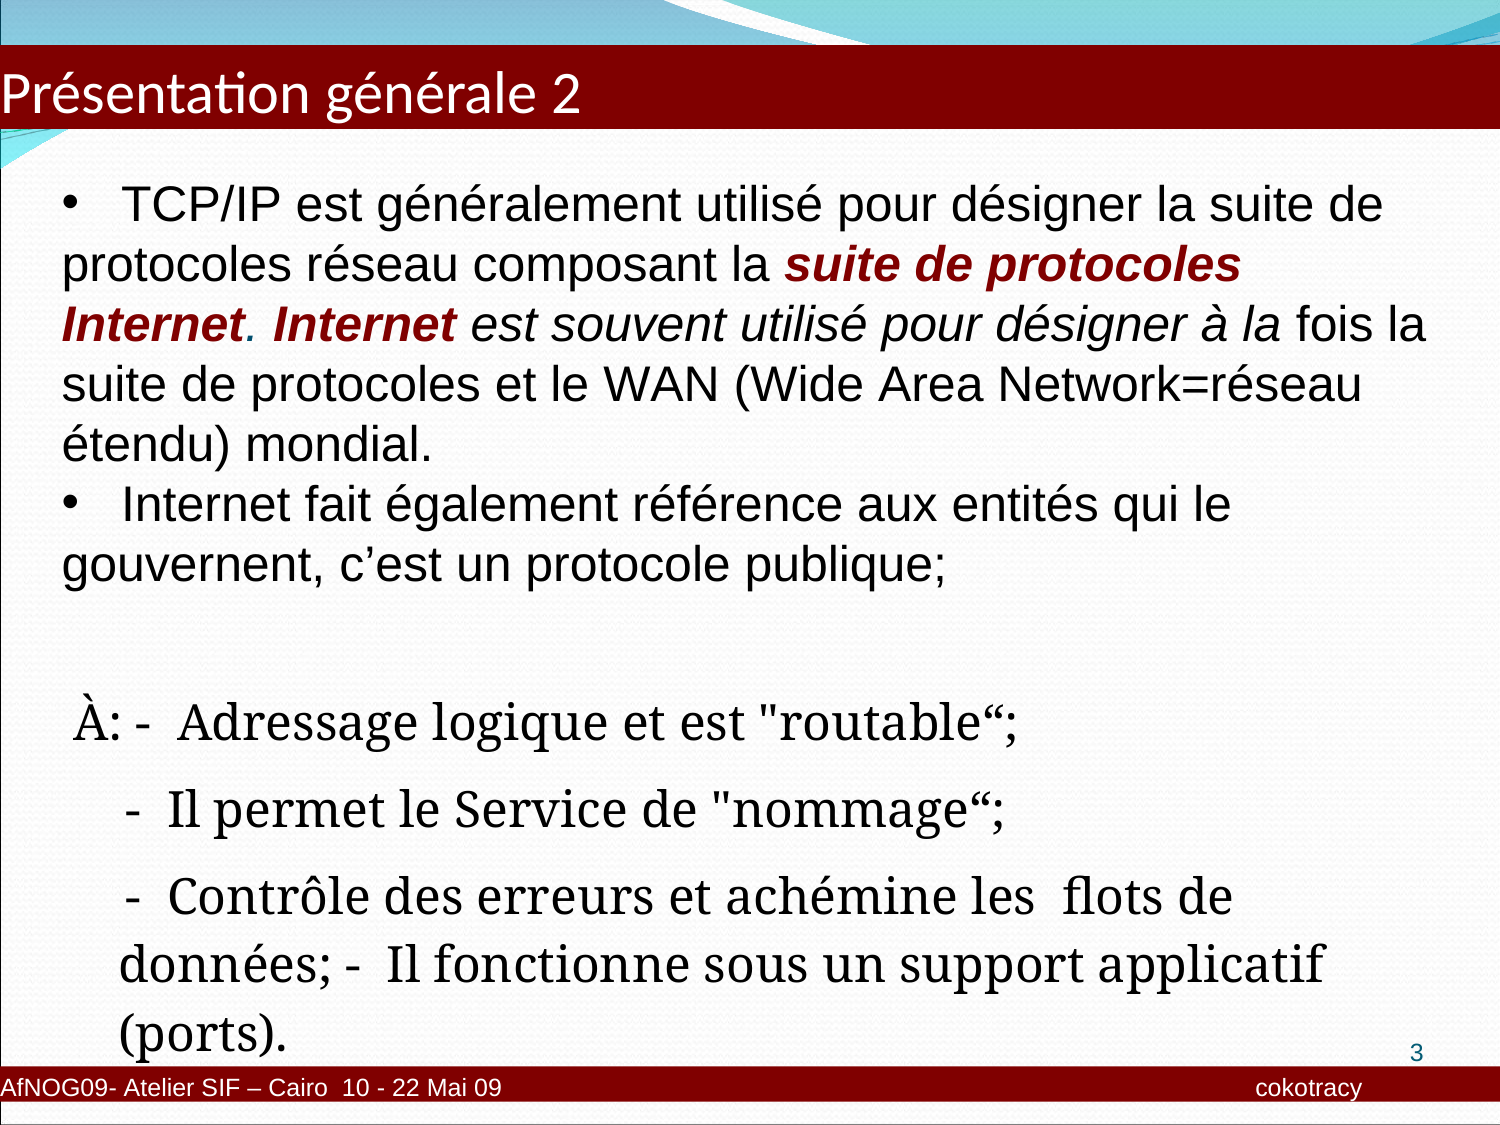

# Présentation générale 2
 TCP/IP est généralement utilisé pour désigner la suite de protocoles réseau composant la suite de protocoles Internet. Internet est souvent utilisé pour désigner à la fois la suite de protocoles et le WAN (Wide Area Network=réseau étendu) mondial.
 Internet fait également référence aux entités qui le gouvernent, c’est un protocole publique;
À: - Adressage logique et est "routable“;
 - Il permet le Service de "nommage“;
 - Contrôle des erreurs et achémine les flots de données; - Il fonctionne sous un support applicatif (ports)‏.
AfNOG09- Atelier SIF – Cairo 10 - 22 Mai 09 cokotracy